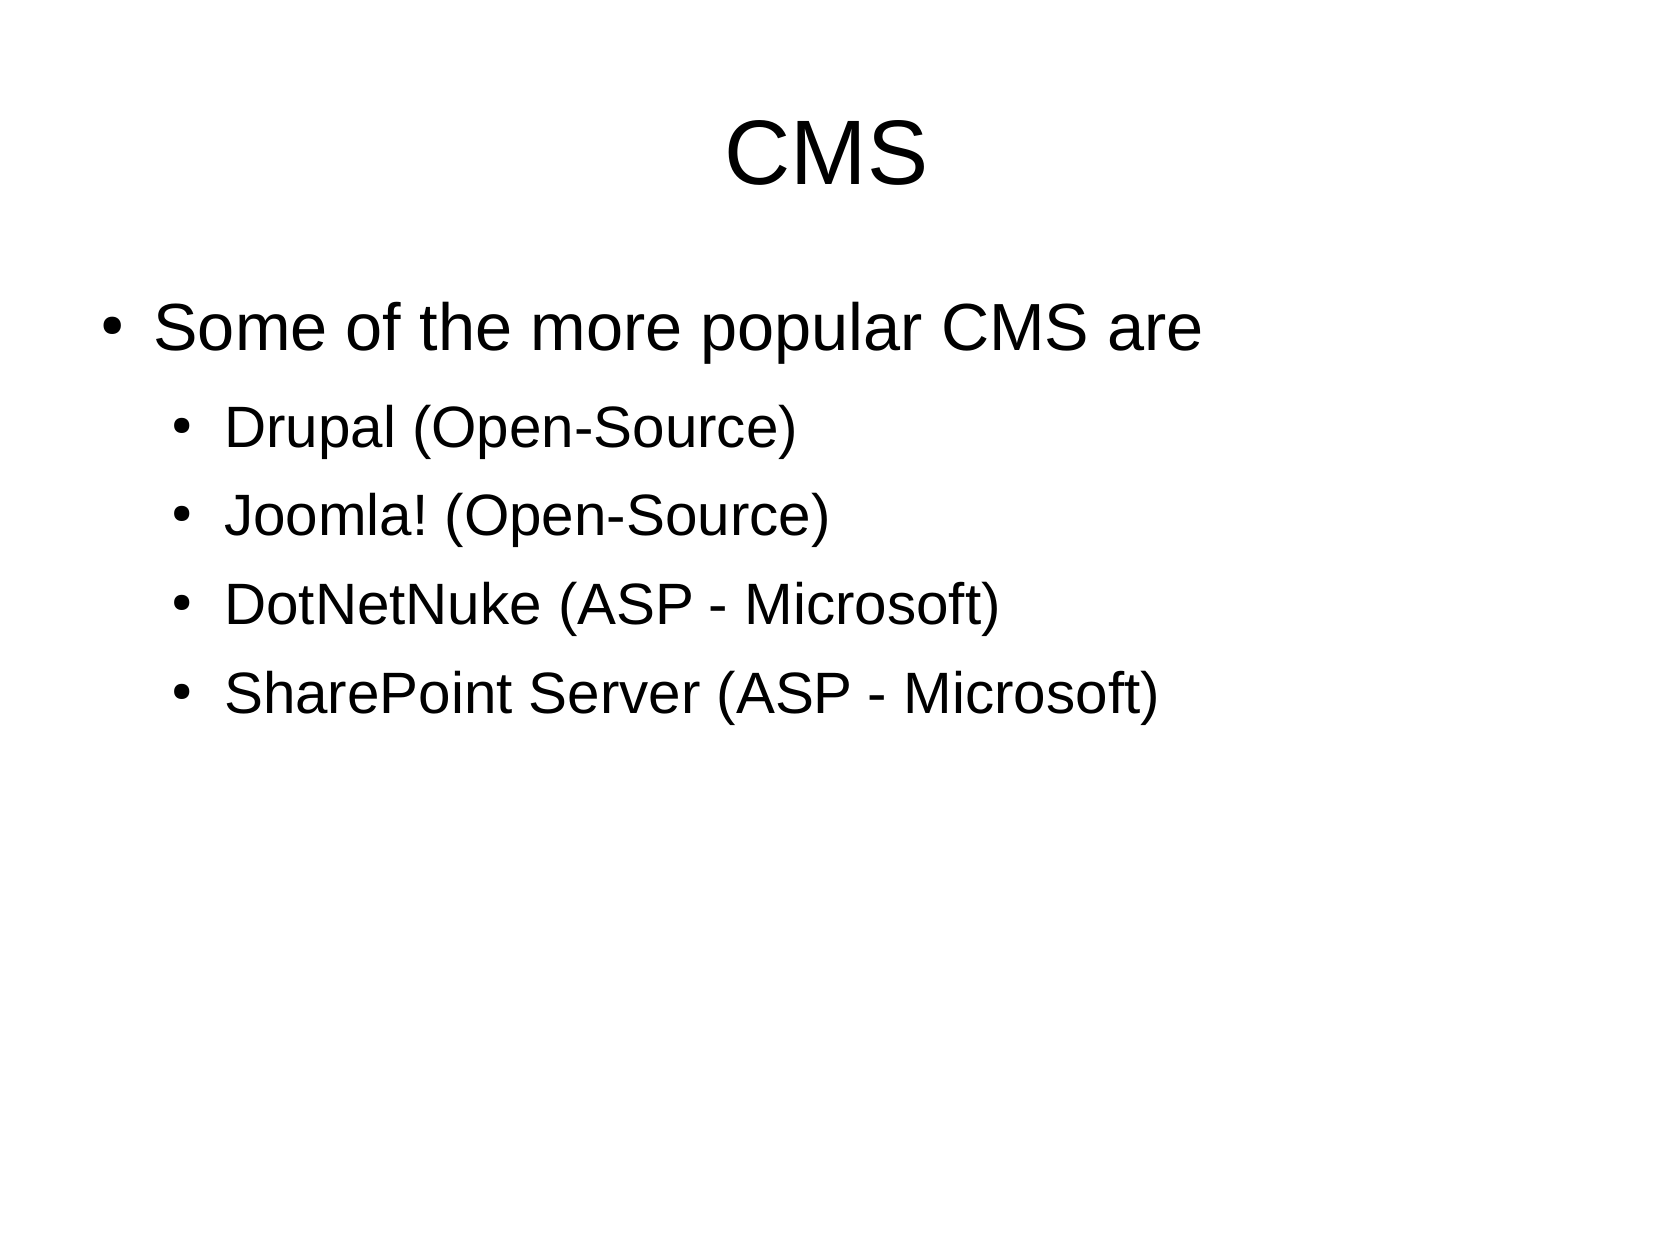

# CMS
Some of the more popular CMS are
Drupal (Open-Source)
Joomla! (Open-Source)
DotNetNuke (ASP - Microsoft)
SharePoint Server (ASP - Microsoft)